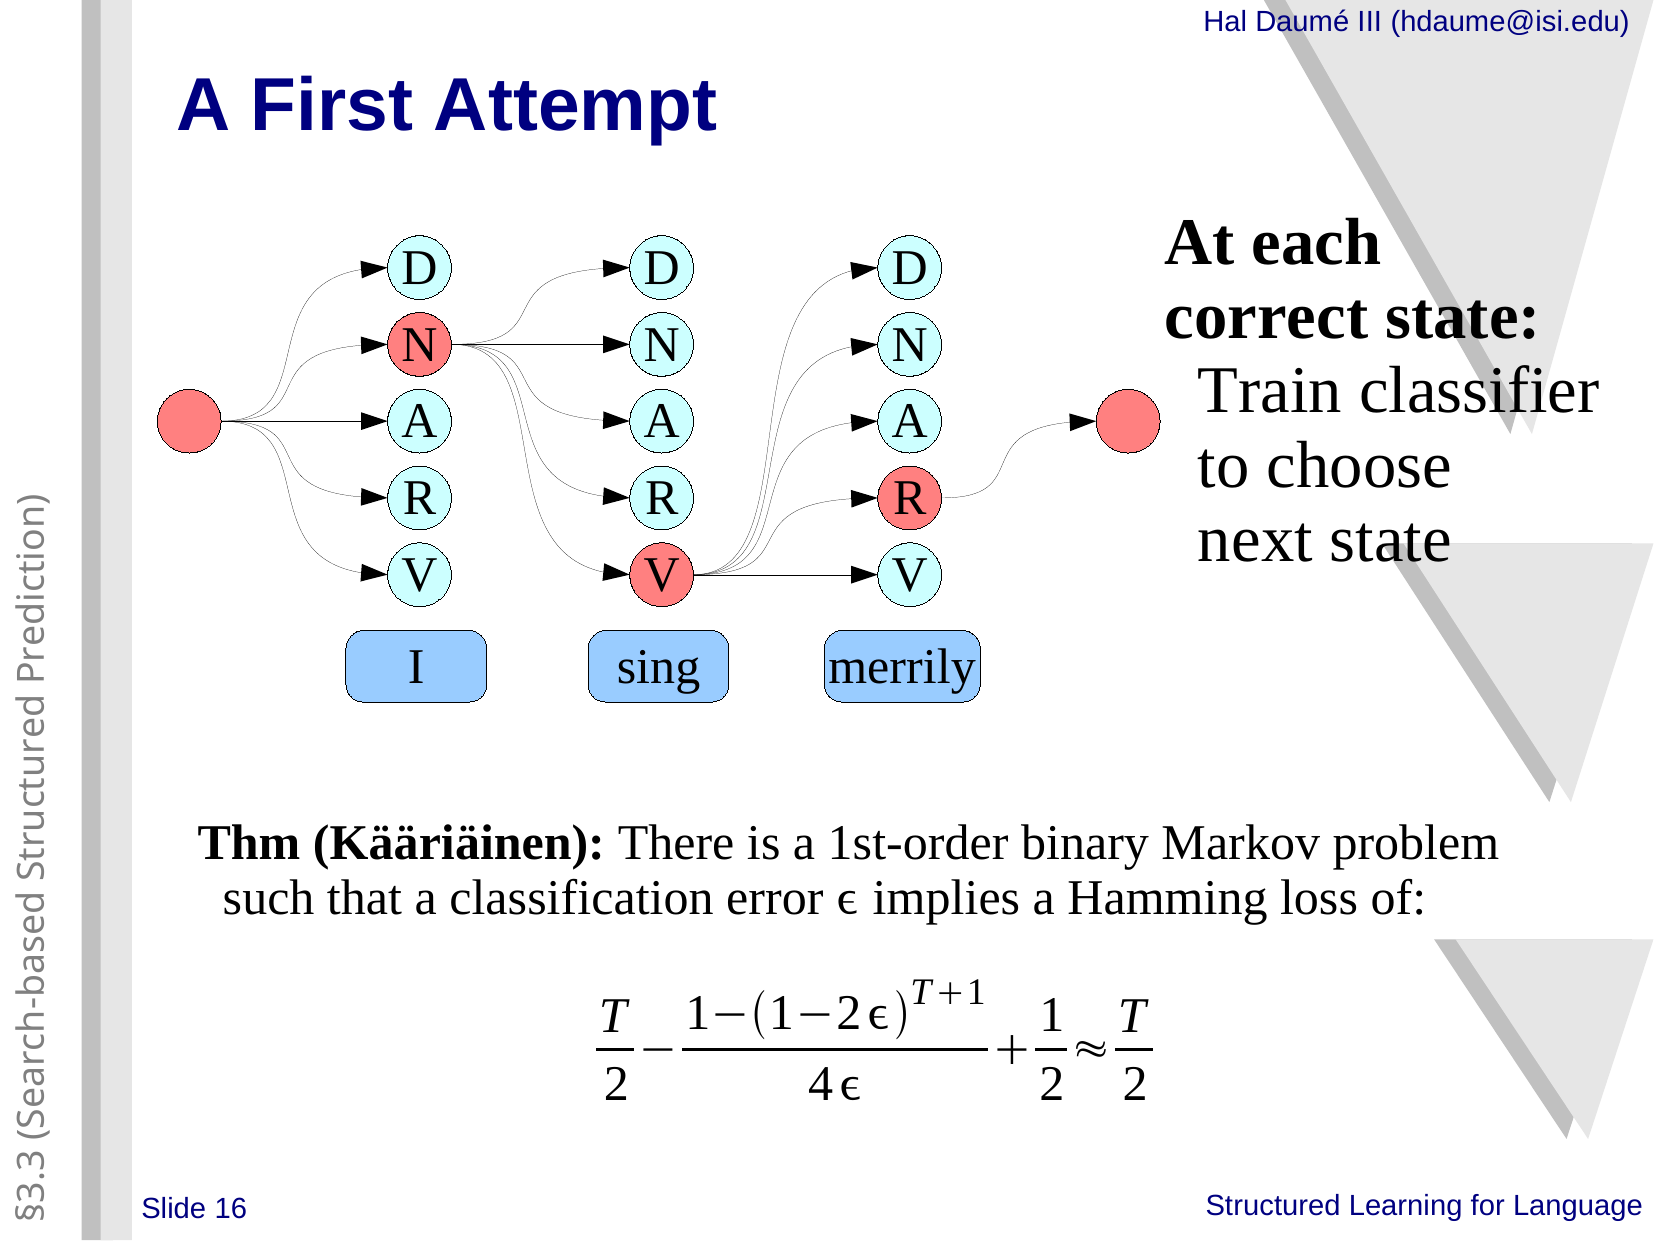

# A First Attempt
At each
correct state:
 Train classifier
 to choose
 next state
D
N
A
R
V
D
N
A
R
V
D
N
A
R
V
I
sing
merrily
Thm (Kääriäinen): There is a 1st-order binary Markov problem
 such that a classification error  implies a Hamming loss of:
§3.3 (Search-based Structured Prediction)